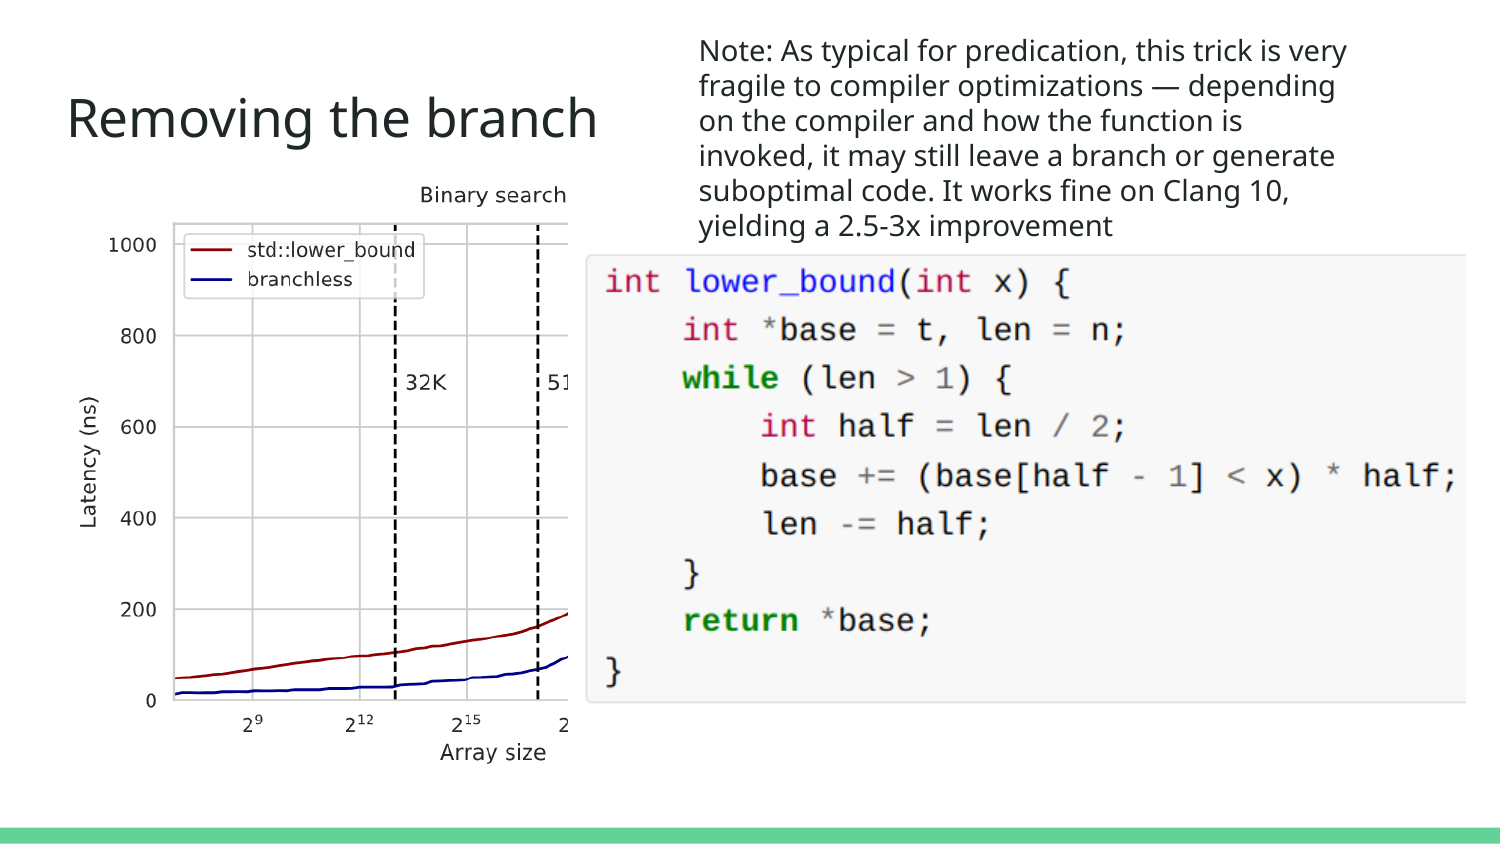

Note: As typical for predication, this trick is very fragile to compiler optimizations — depending on the compiler and how the function is invoked, it may still leave a branch or generate suboptimal code. It works fine on Clang 10, yielding a 2.5-3x improvement
# Removing the branch